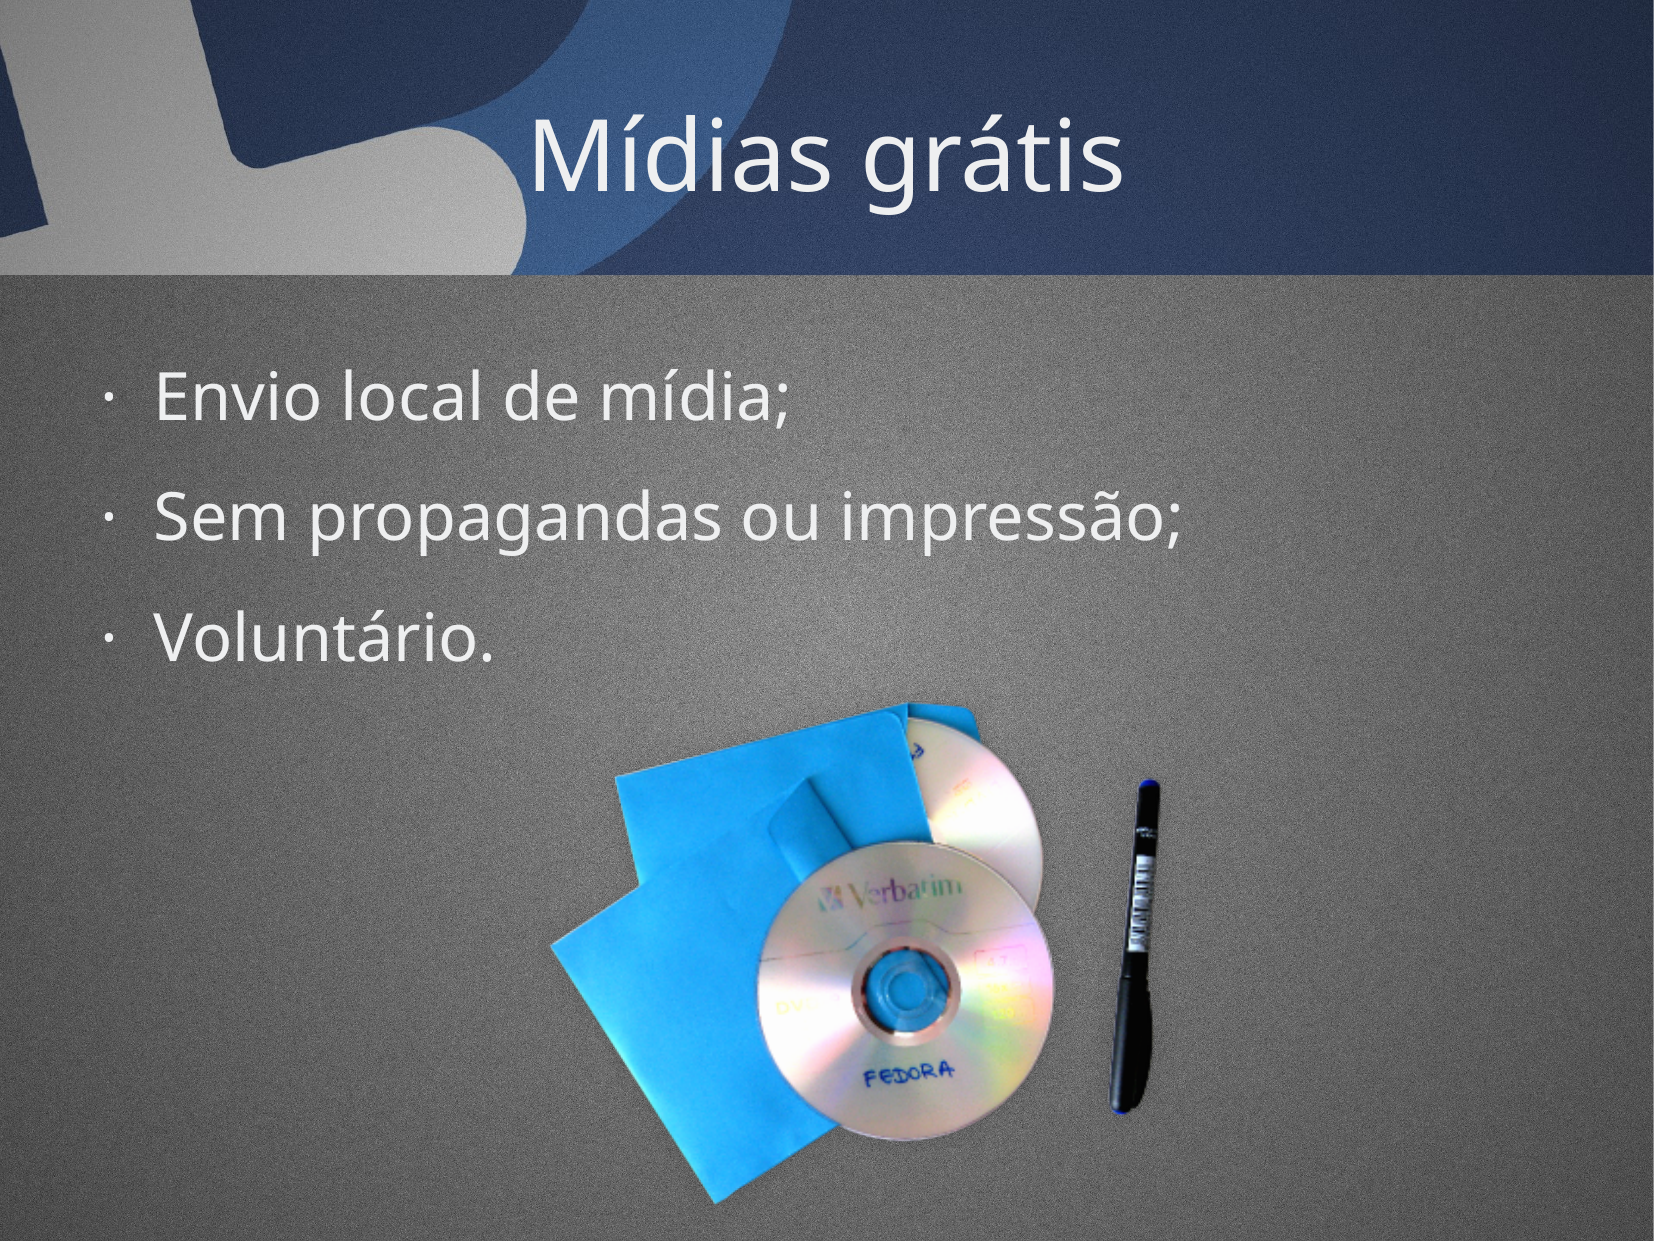

# Mídias grátis
Envio local de mídia;
Sem propagandas ou impressão;
Voluntário.